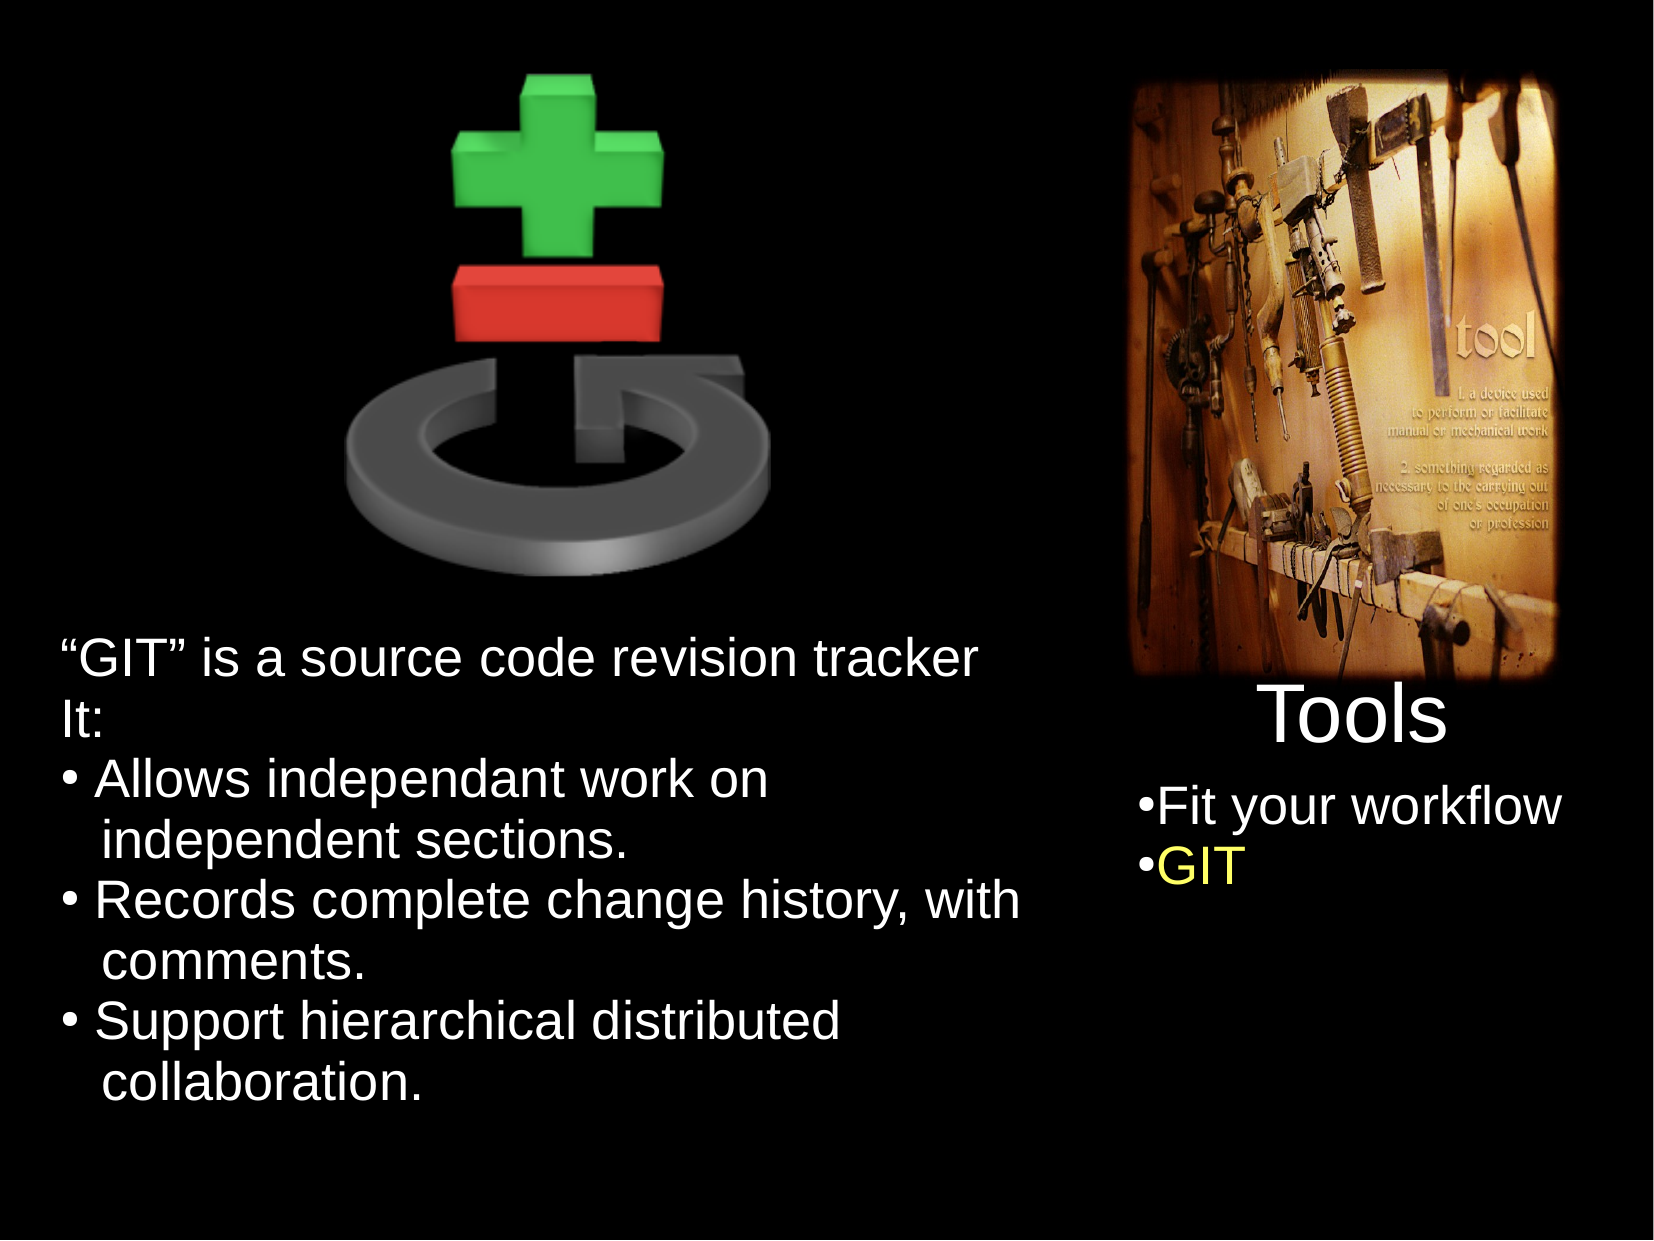

Tools
“GIT” is a source code revision tracker
It:
 Allows independant work on independent sections.
 Records complete change history, with comments.
 Support hierarchical distributed collaboration.
Fit your workflow
GIT